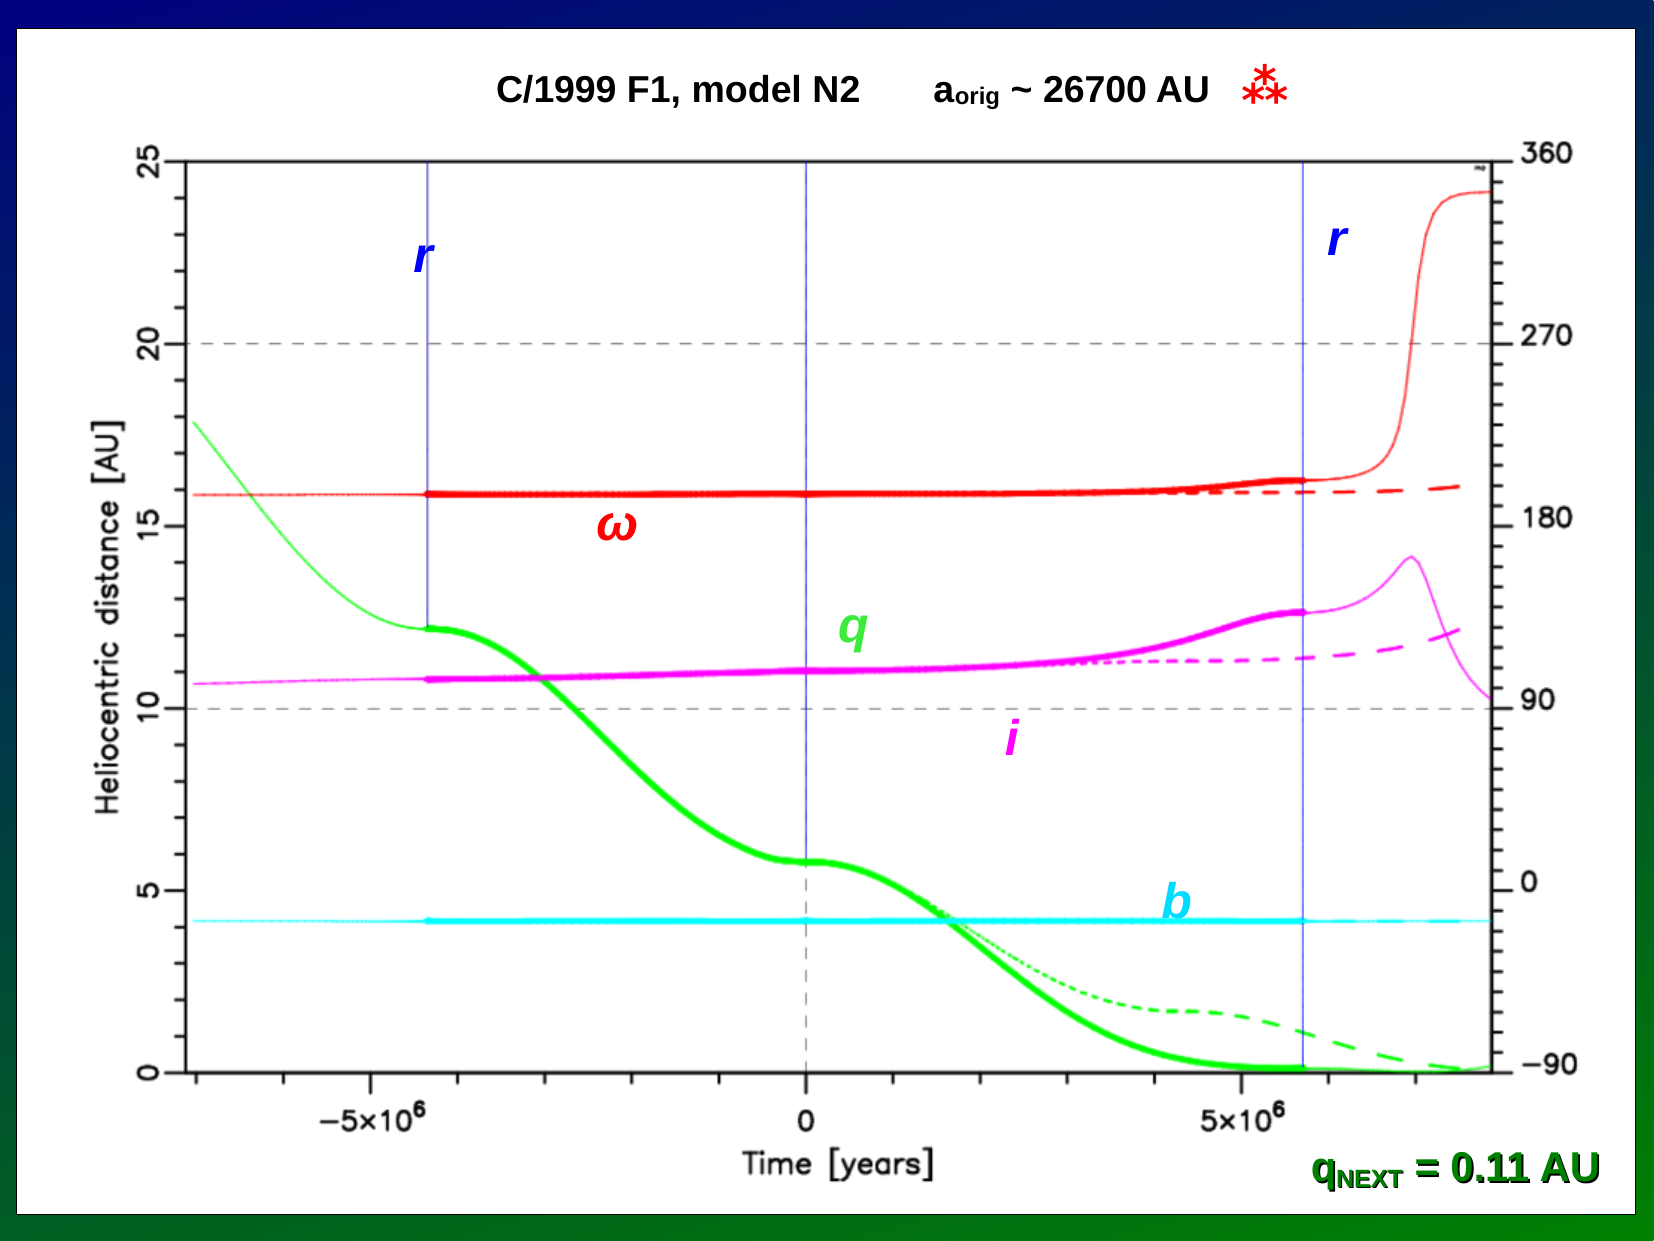

C/1999 F1, model N2 aorig ~ 26700 AU ⁂
r
r
ω
q
i
b
 qNEXT = 0.11 AU